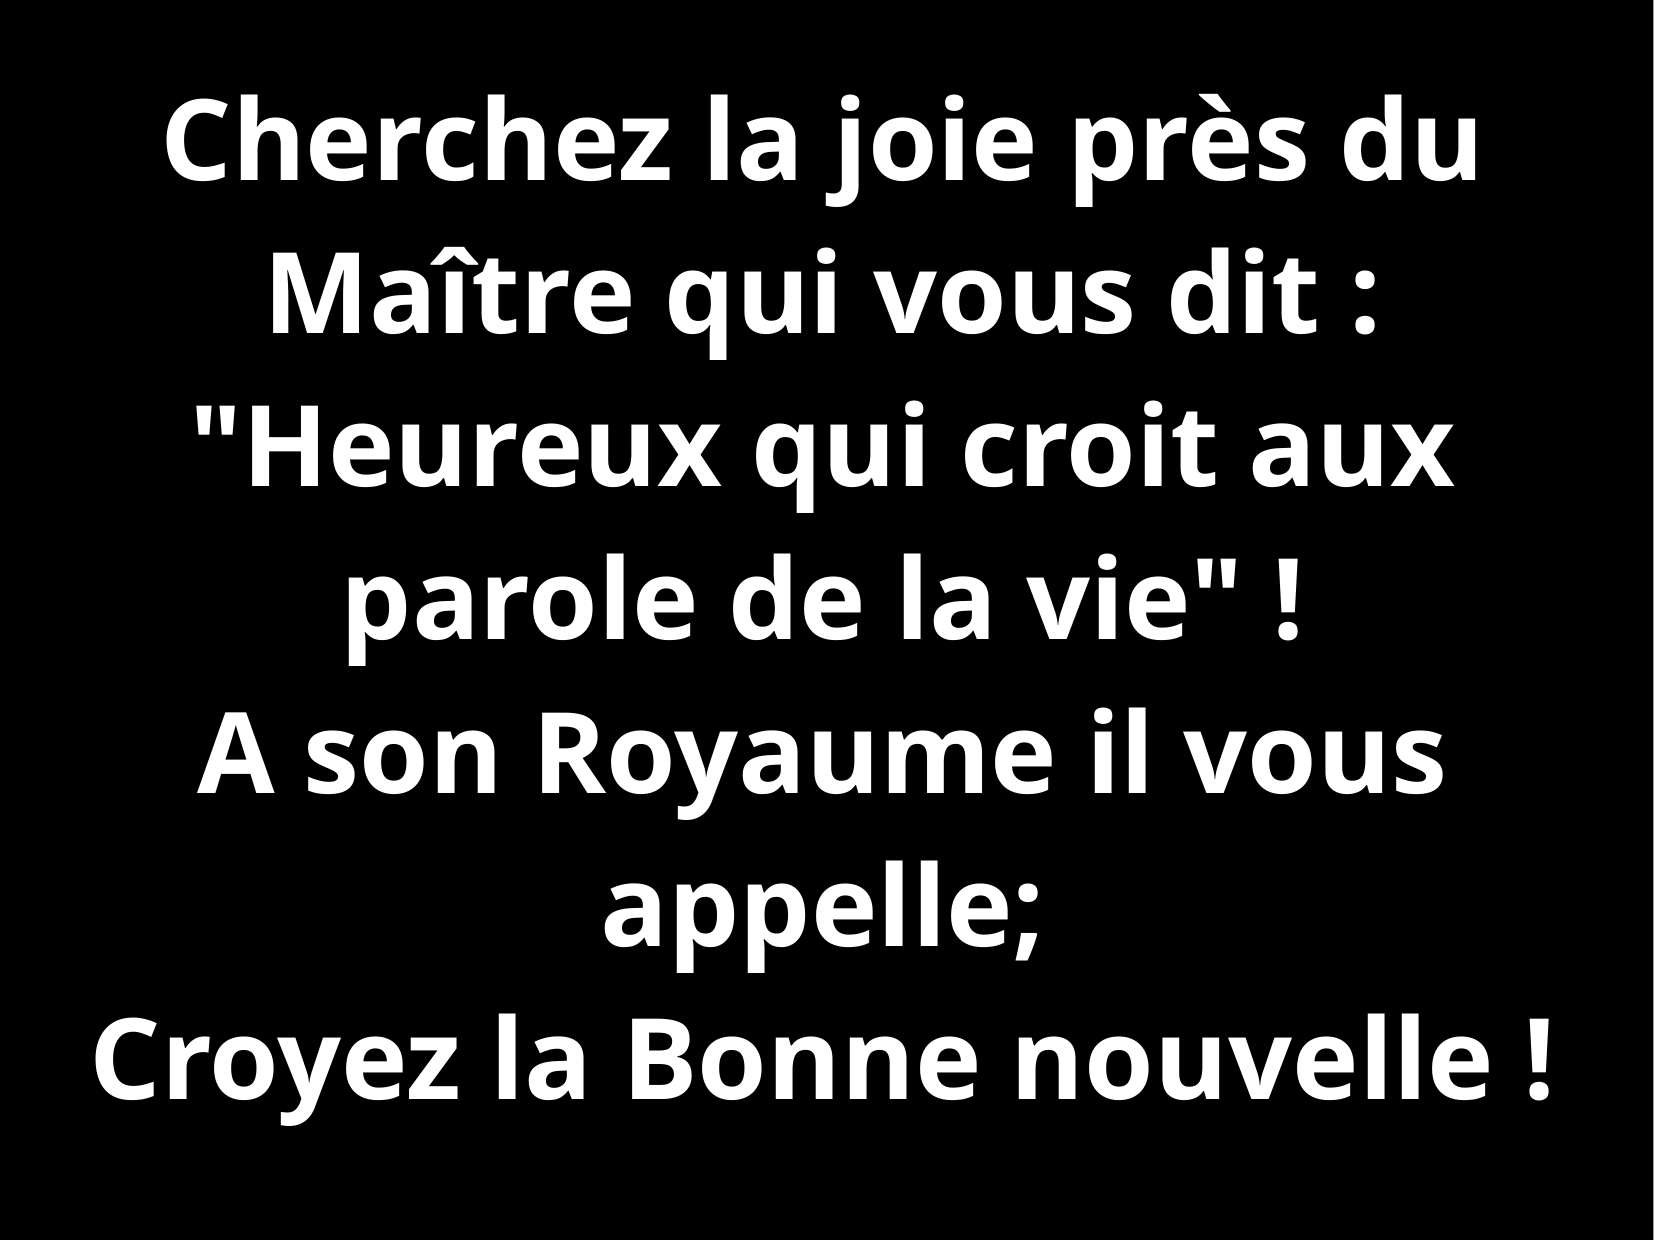

# Cherchez la joie près du Maître qui vous dit : "Heureux qui croit aux parole de la vie" ! A son Royaume il vous appelle; Croyez la Bonne nouvelle !